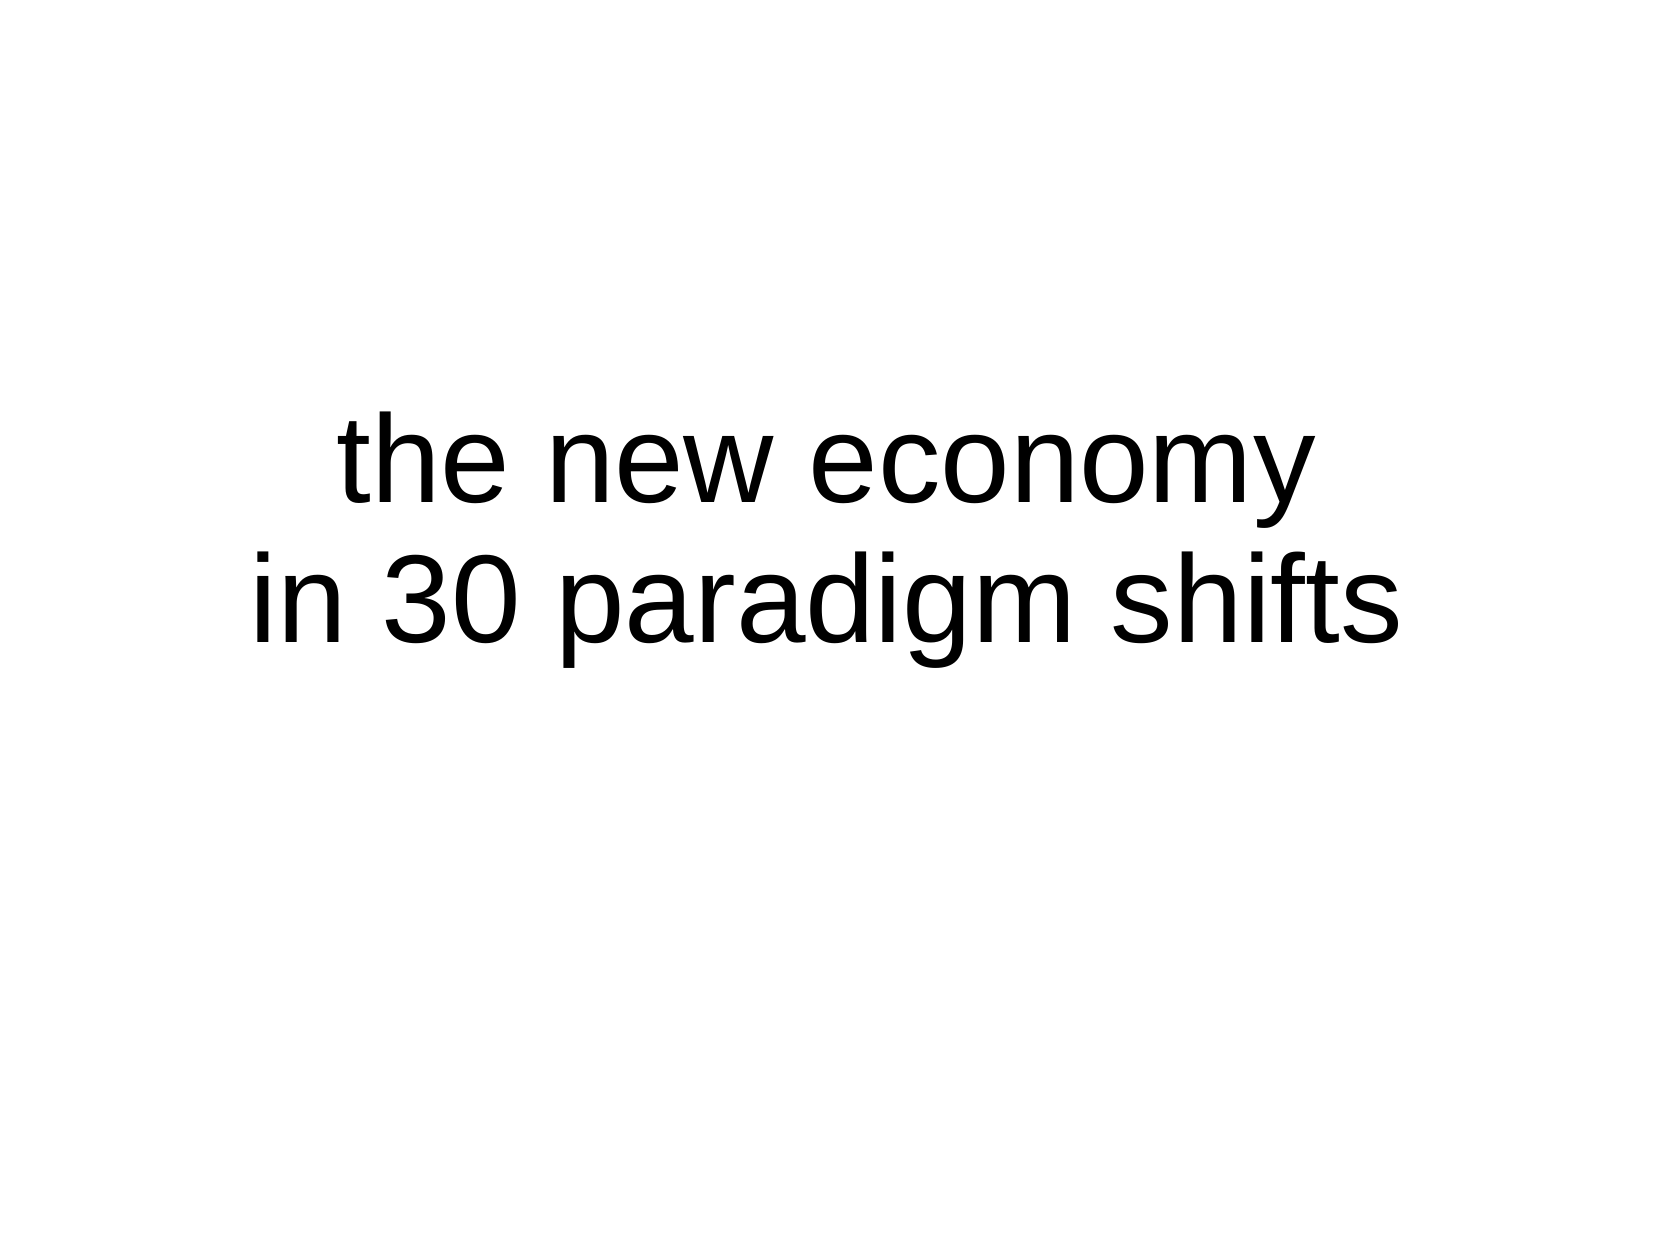

# the new economy
in 30 paradigm shifts